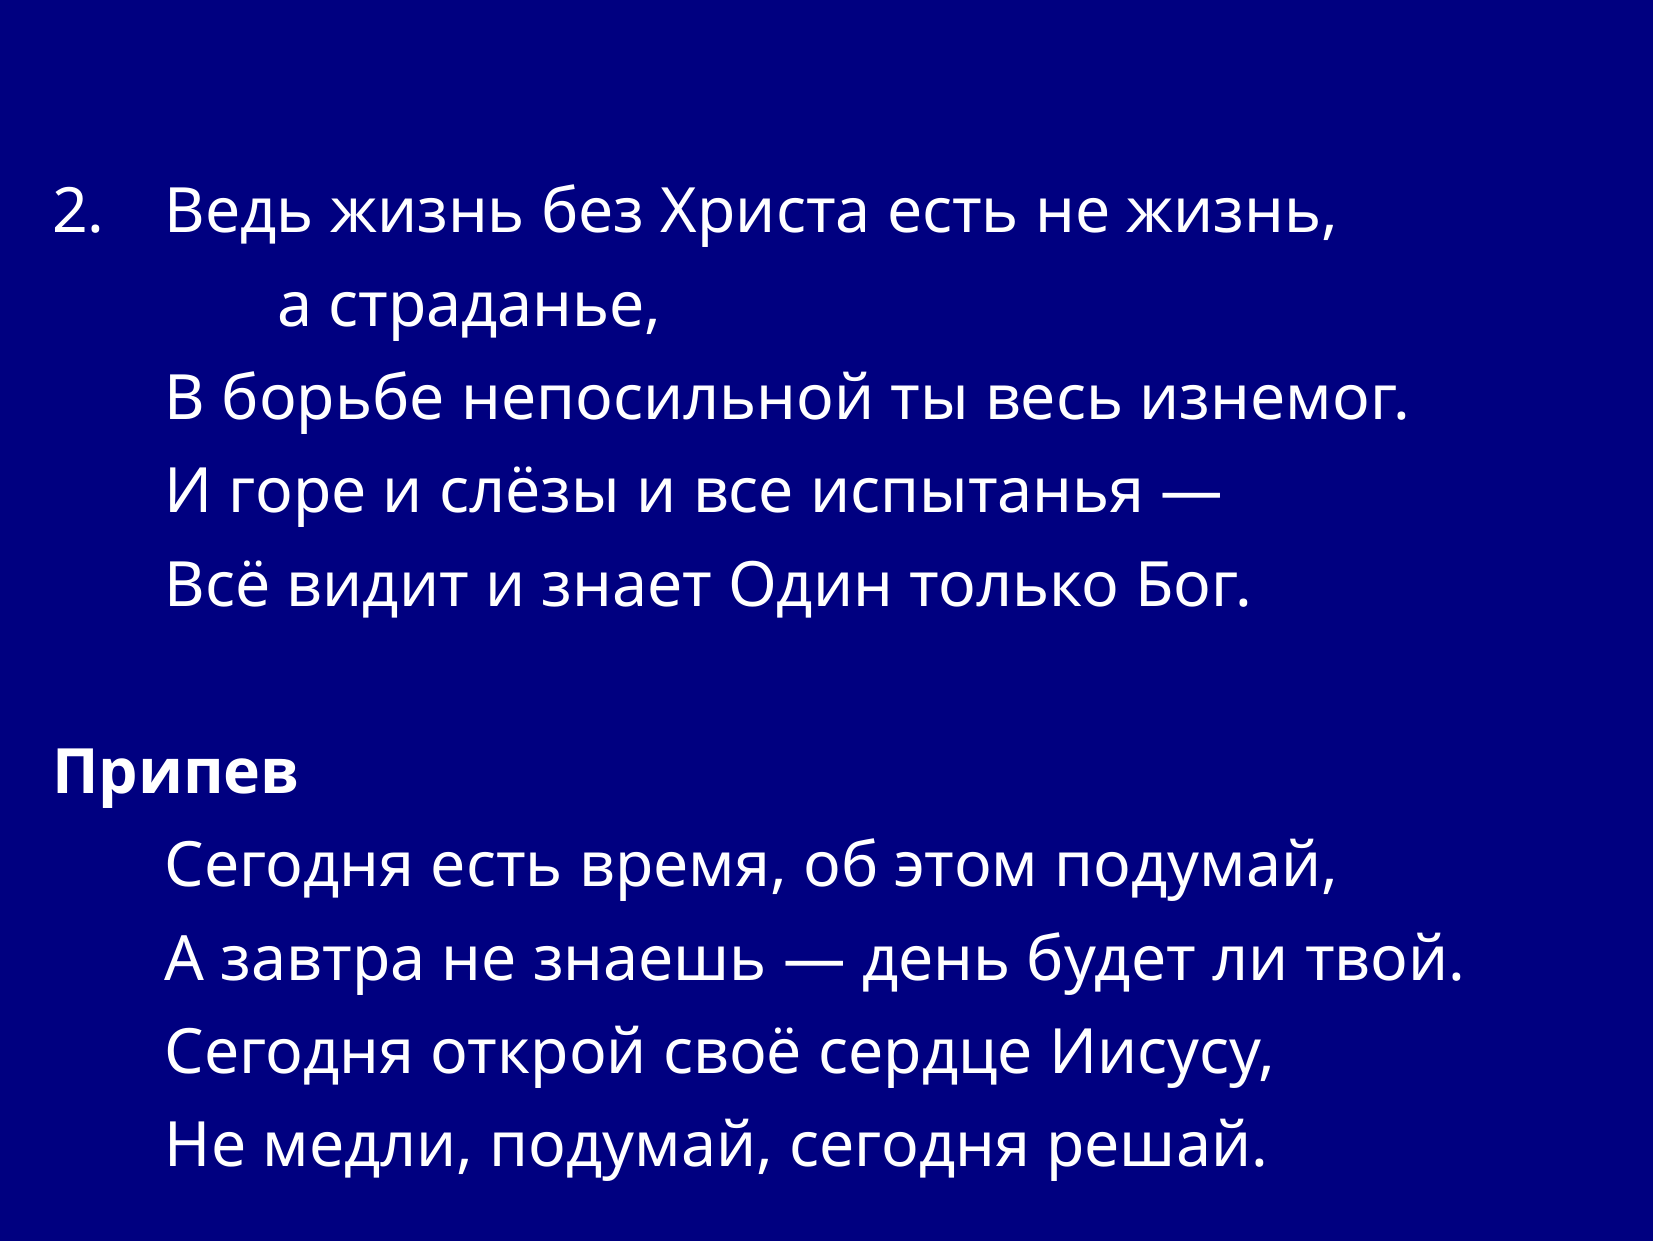

2.	Ведь жизнь без Христа есть не жизнь,
		а страданье,
	В борьбе непосильной ты весь изнемог.
	И горе и слёзы и все испытанья ―
	Всё видит и знает Один только Бог.
Припев
	Сегодня есть время, об этом подумай,
	А завтра не знаешь ― день будет ли твой.
	Сегодня открой своё сердце Иисусу,
	Не медли, подумай, сегодня решай.